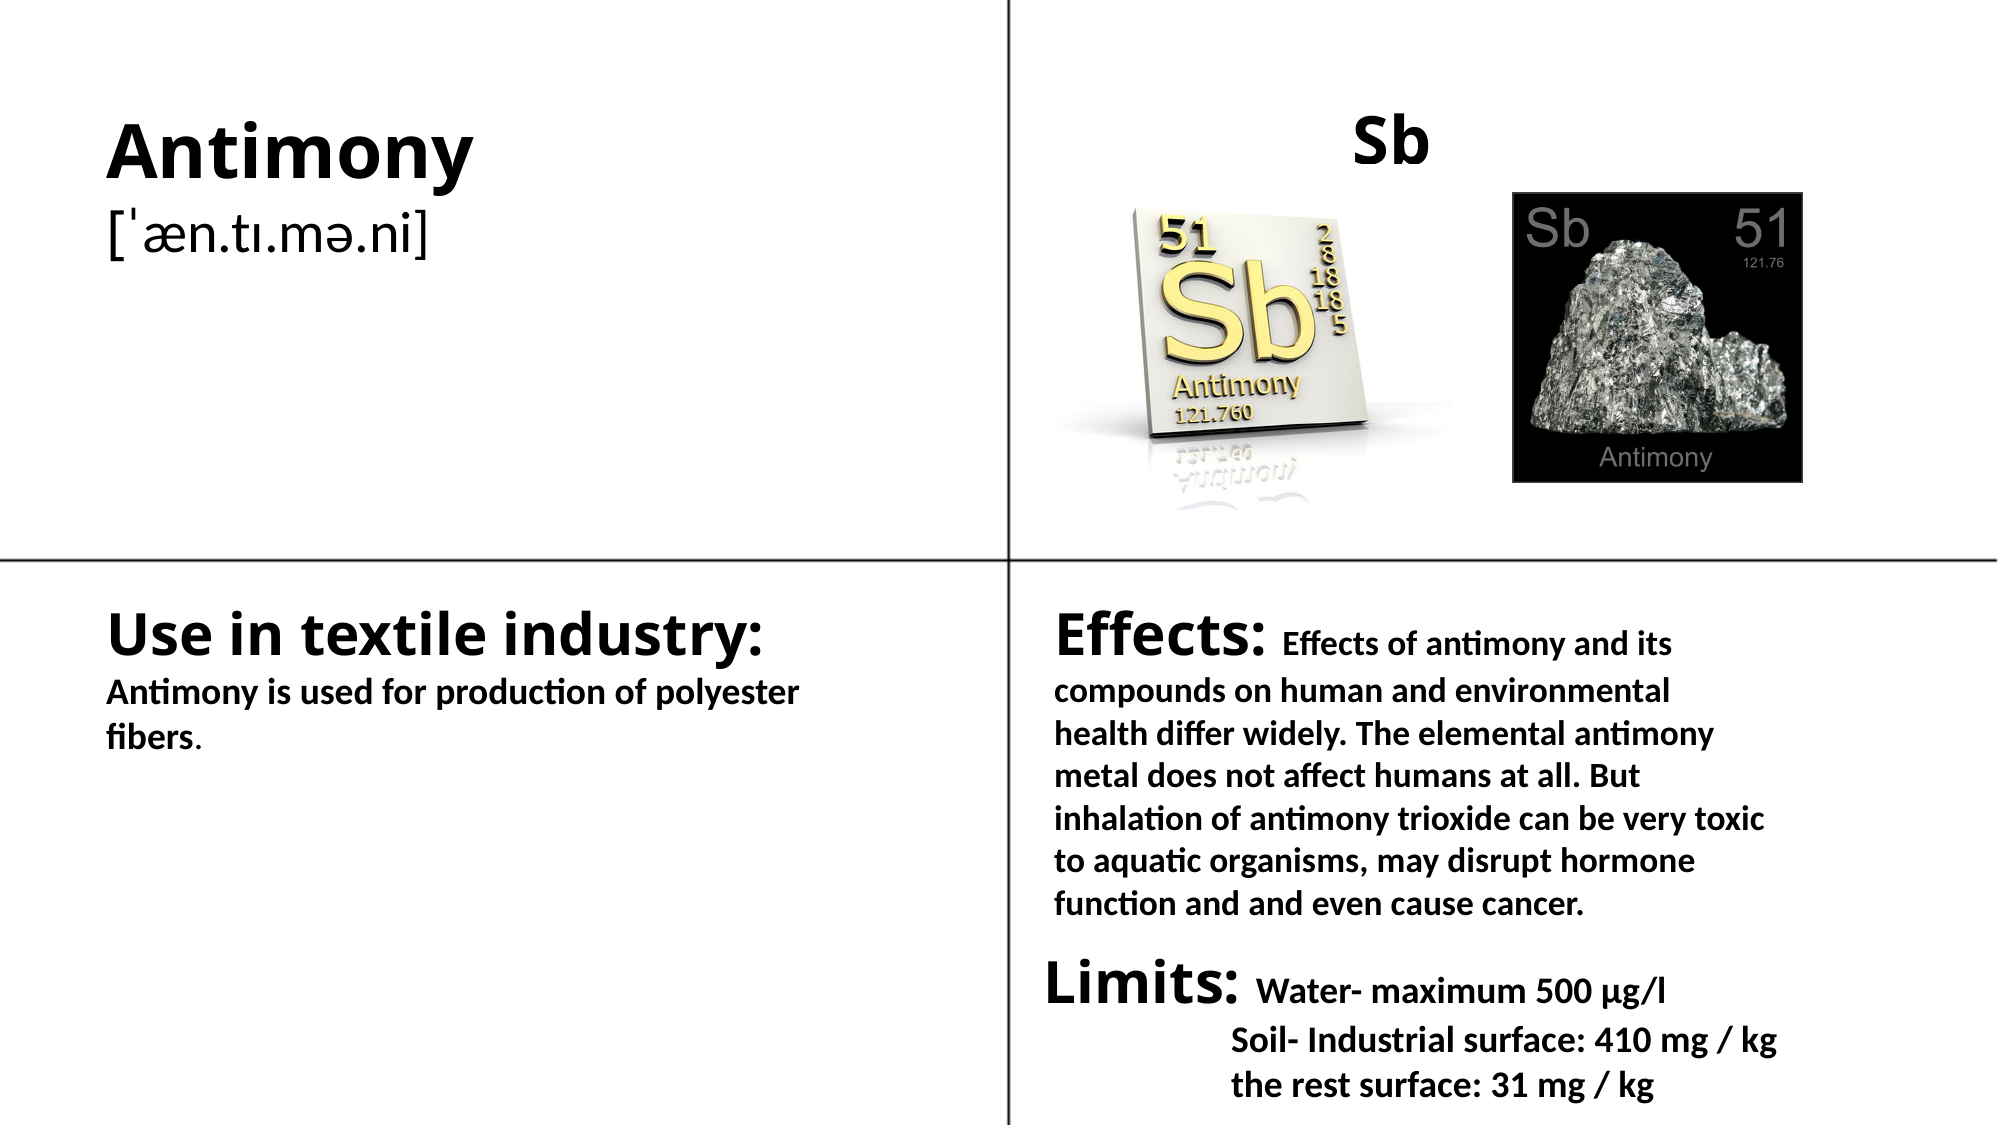

#
Sb
Antimony
[ˈæn.tɪ.mə.ni]
Use in textile industry:
Antimony is used for production of polyester fibers.
Effects: Effects of antimony and its compounds on human and environmental health differ widely. The elemental antimony metal does not affect humans at all. But inhalation of antimony trioxide can be very toxic to aquatic organisms, may disrupt hormone function and and even cause cancer.
Limits: Water- maximum 500 µg/l
 Soil- Industrial surface: 410 mg / kg
 the rest surface: 31 mg / kg